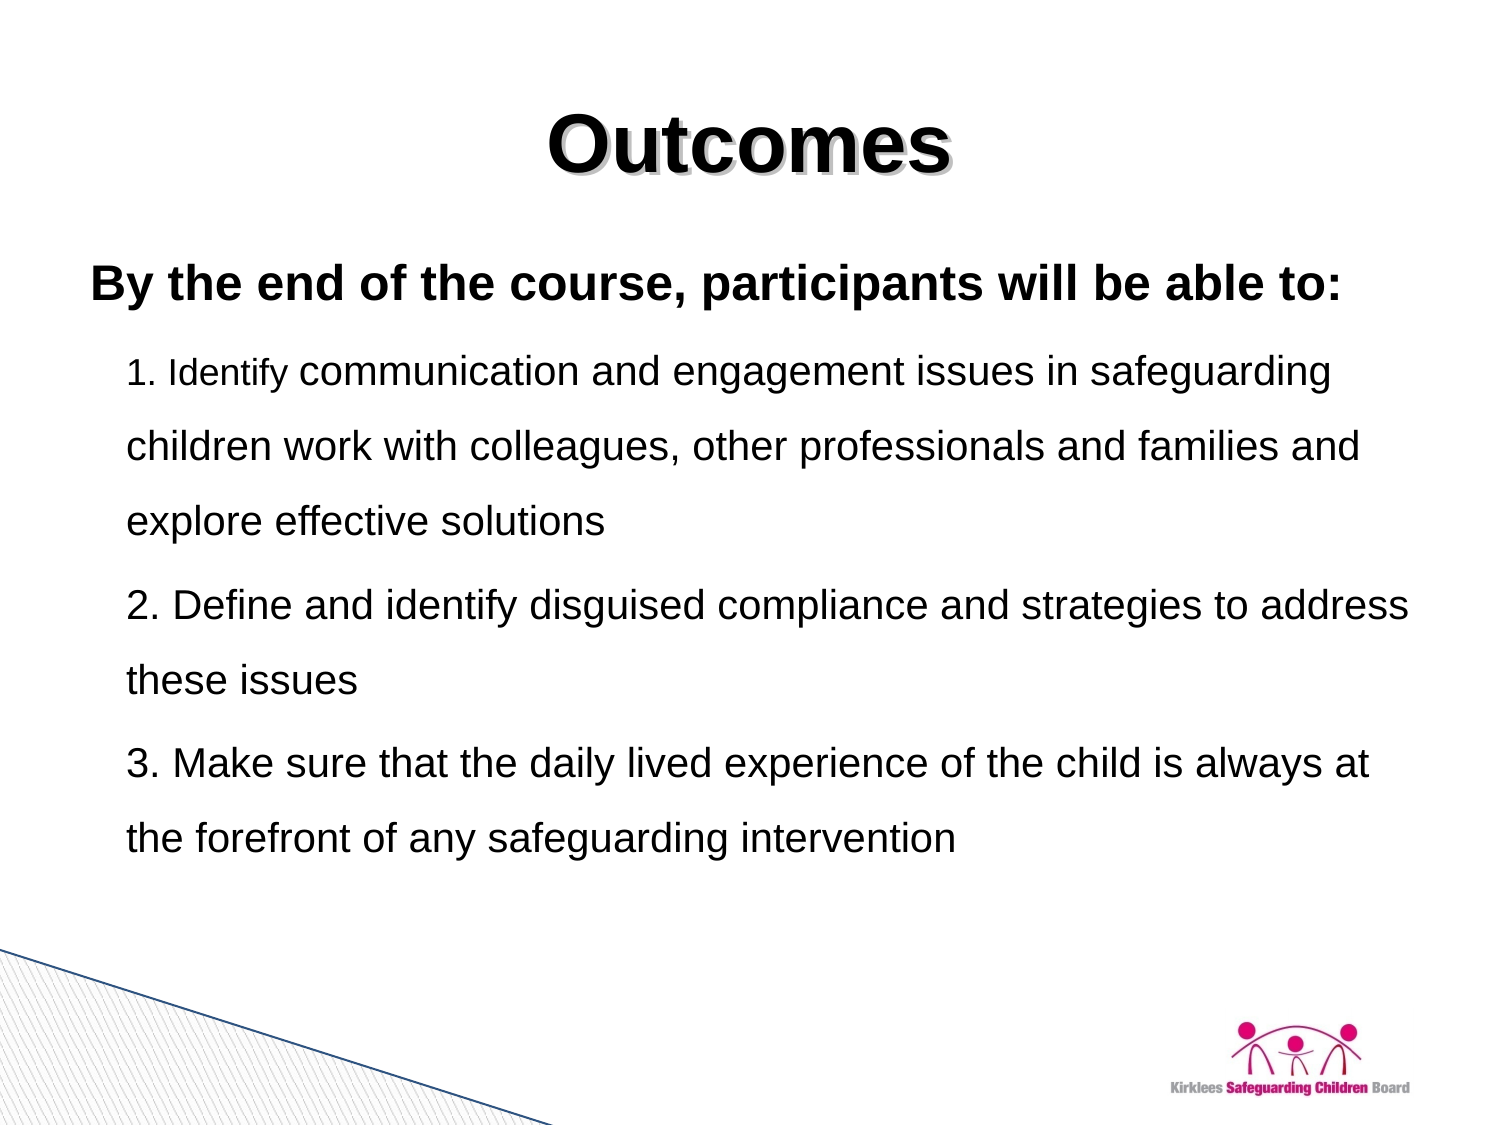

Outcomes
# By the end of the course, participants will be able to:
1. Identify communication and engagement issues in safeguarding children work with colleagues, other professionals and families and explore effective solutions
2. Define and identify disguised compliance and strategies to address these issues
3. Make sure that the daily lived experience of the child is always at the forefront of any safeguarding intervention